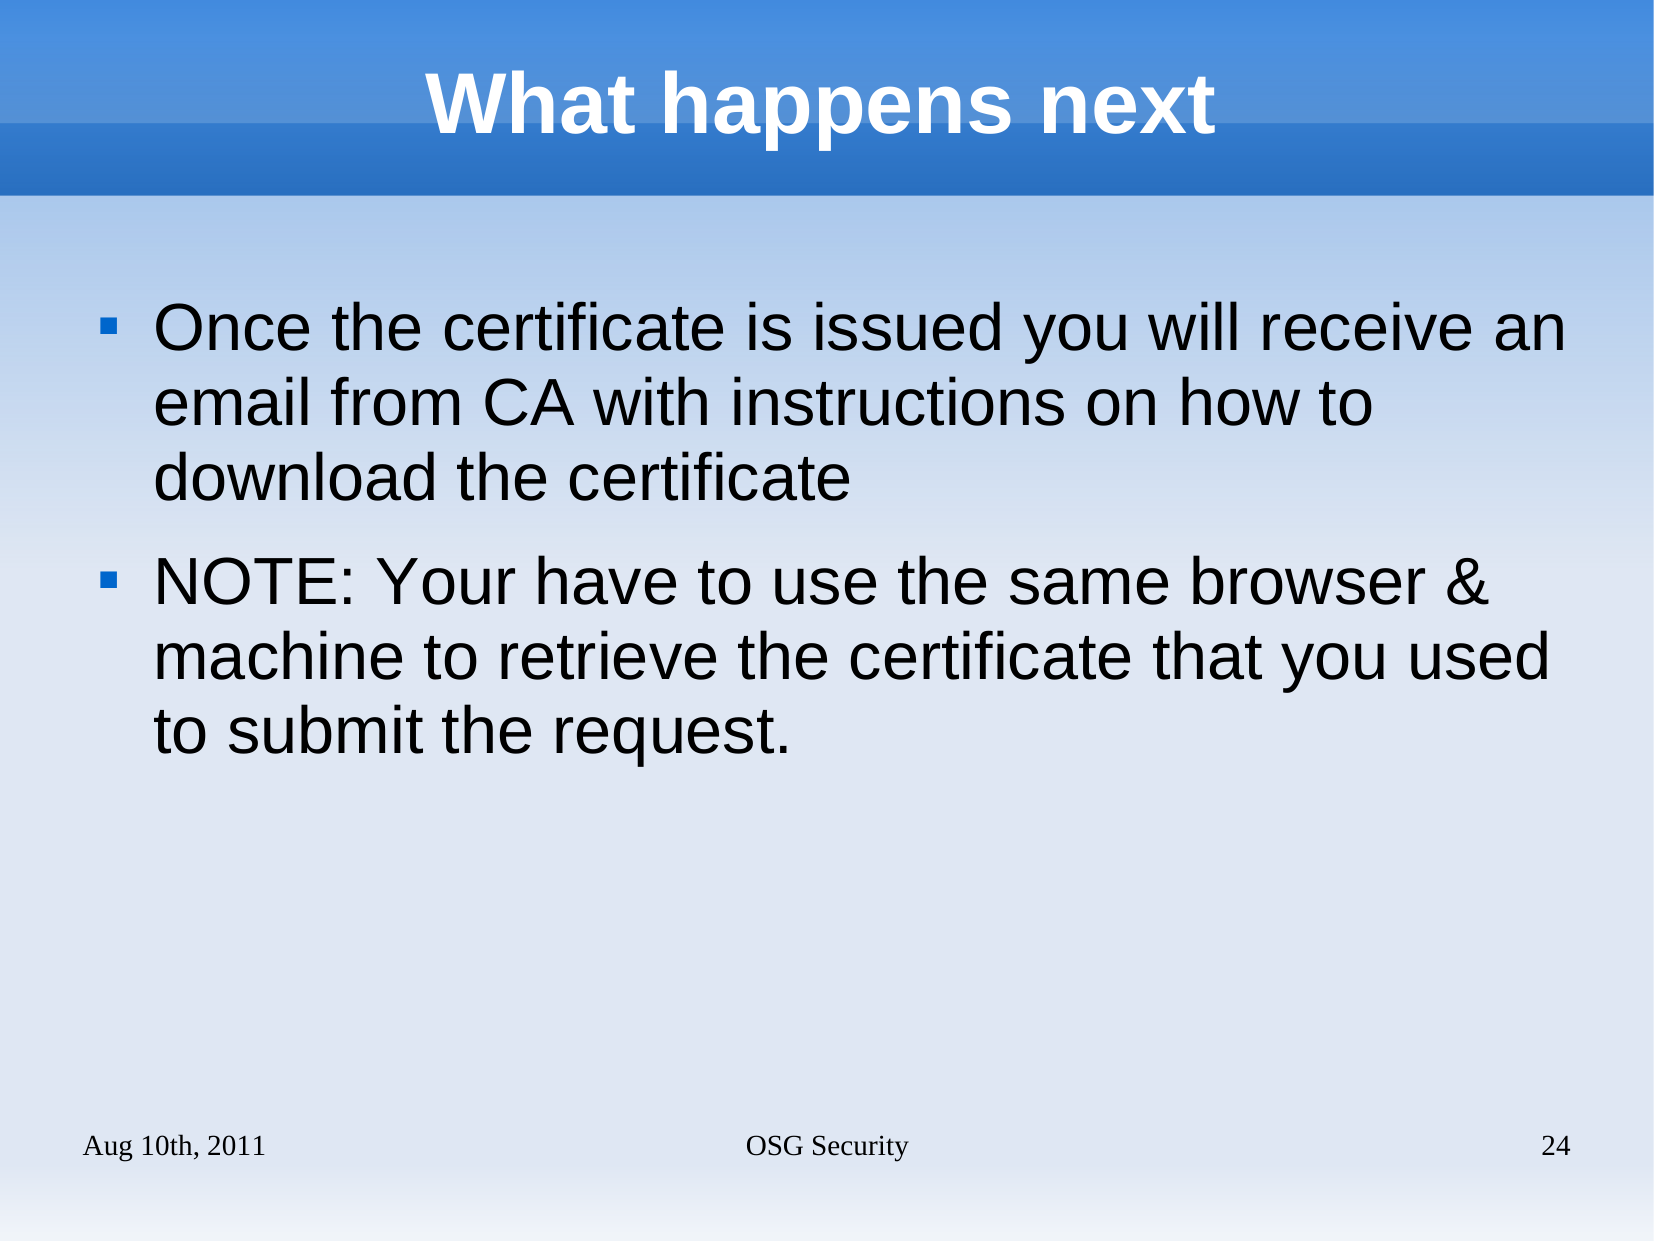

# What happens next
Once the certificate is issued you will receive an email from CA with instructions on how to download the certificate
NOTE: Your have to use the same browser & machine to retrieve the certificate that you used to submit the request.
Aug 10th, 2011
OSG Security
24